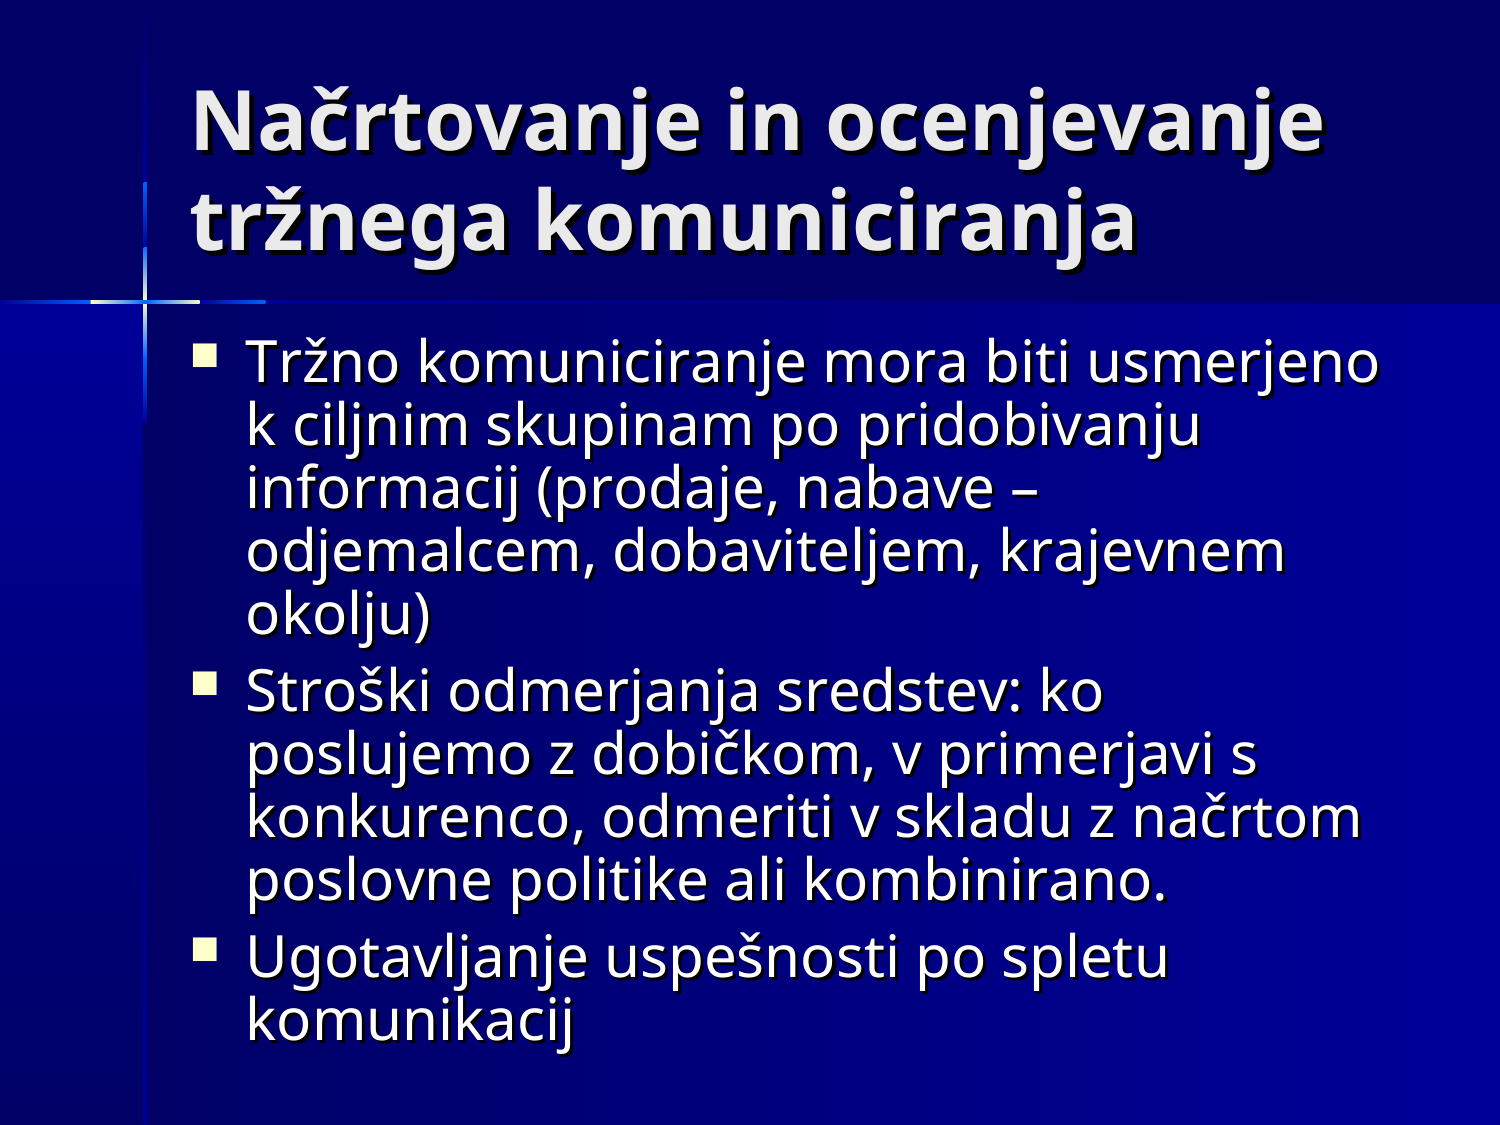

# Načrtovanje in ocenjevanje tržnega komuniciranja
Tržno komuniciranje mora biti usmerjeno k ciljnim skupinam po pridobivanju informacij (prodaje, nabave – odjemalcem, dobaviteljem, krajevnem okolju)
Stroški odmerjanja sredstev: ko poslujemo z dobičkom, v primerjavi s konkurenco, odmeriti v skladu z načrtom poslovne politike ali kombinirano.
Ugotavljanje uspešnosti po spletu komunikacij